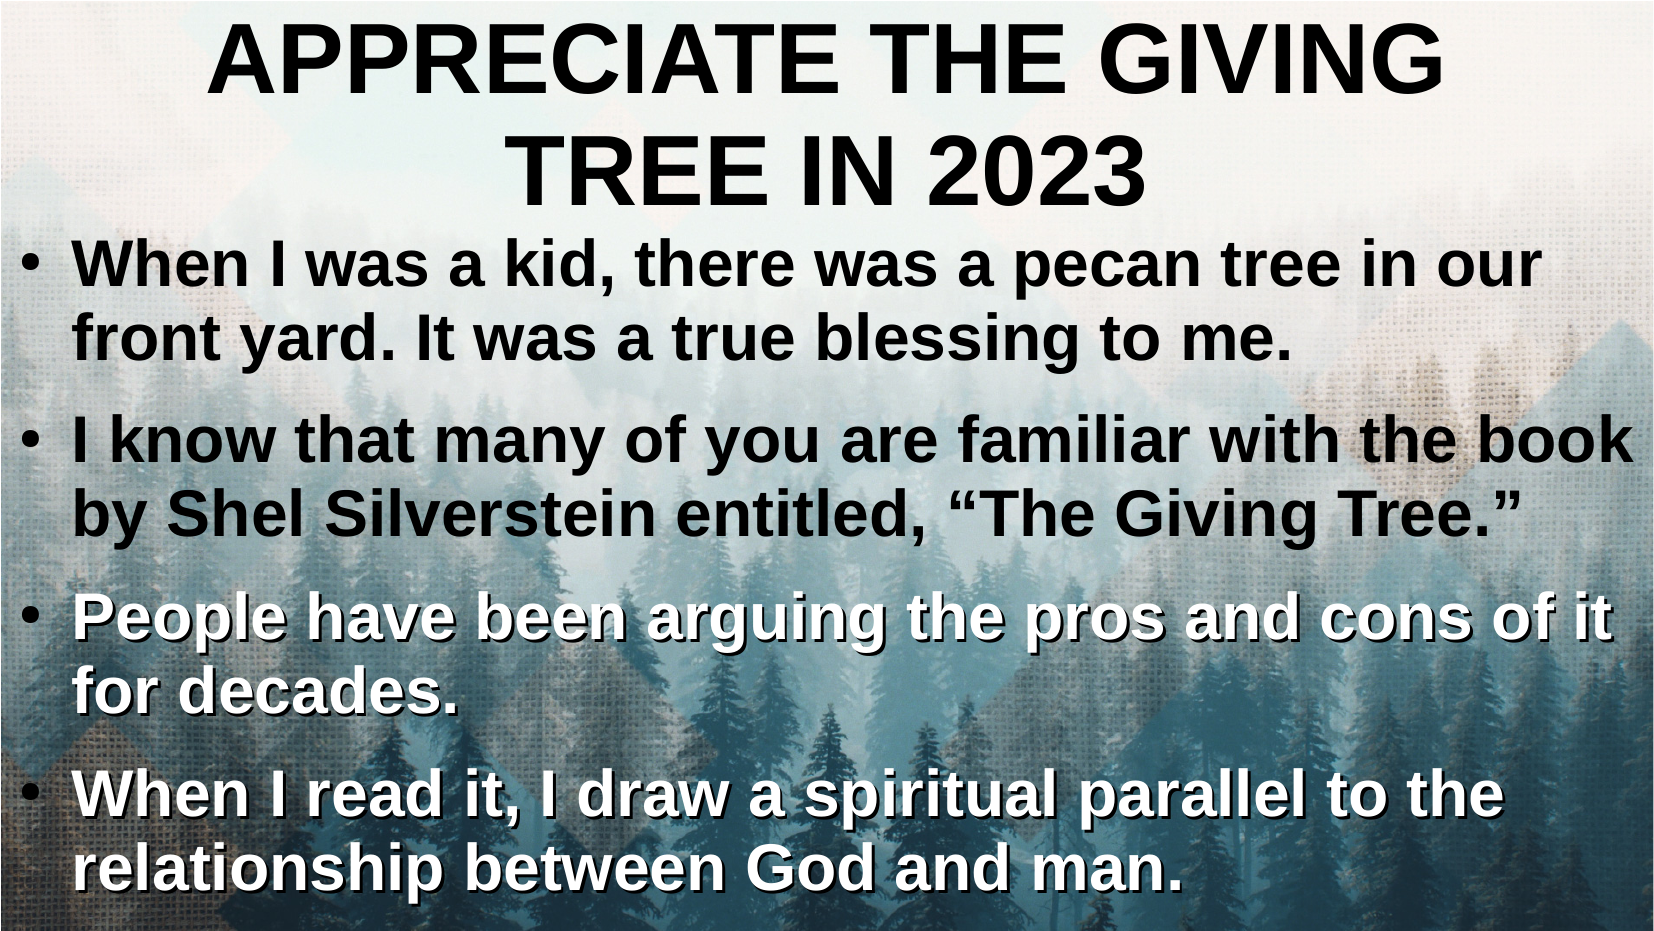

# APPRECIATE THE GIVING TREE IN 2023
When I was a kid, there was a pecan tree in our front yard. It was a true blessing to me.
I know that many of you are familiar with the book by Shel Silverstein entitled, “The Giving Tree.”
People have been arguing the pros and cons of it for decades.
When I read it, I draw a spiritual parallel to the relationship between God and man.